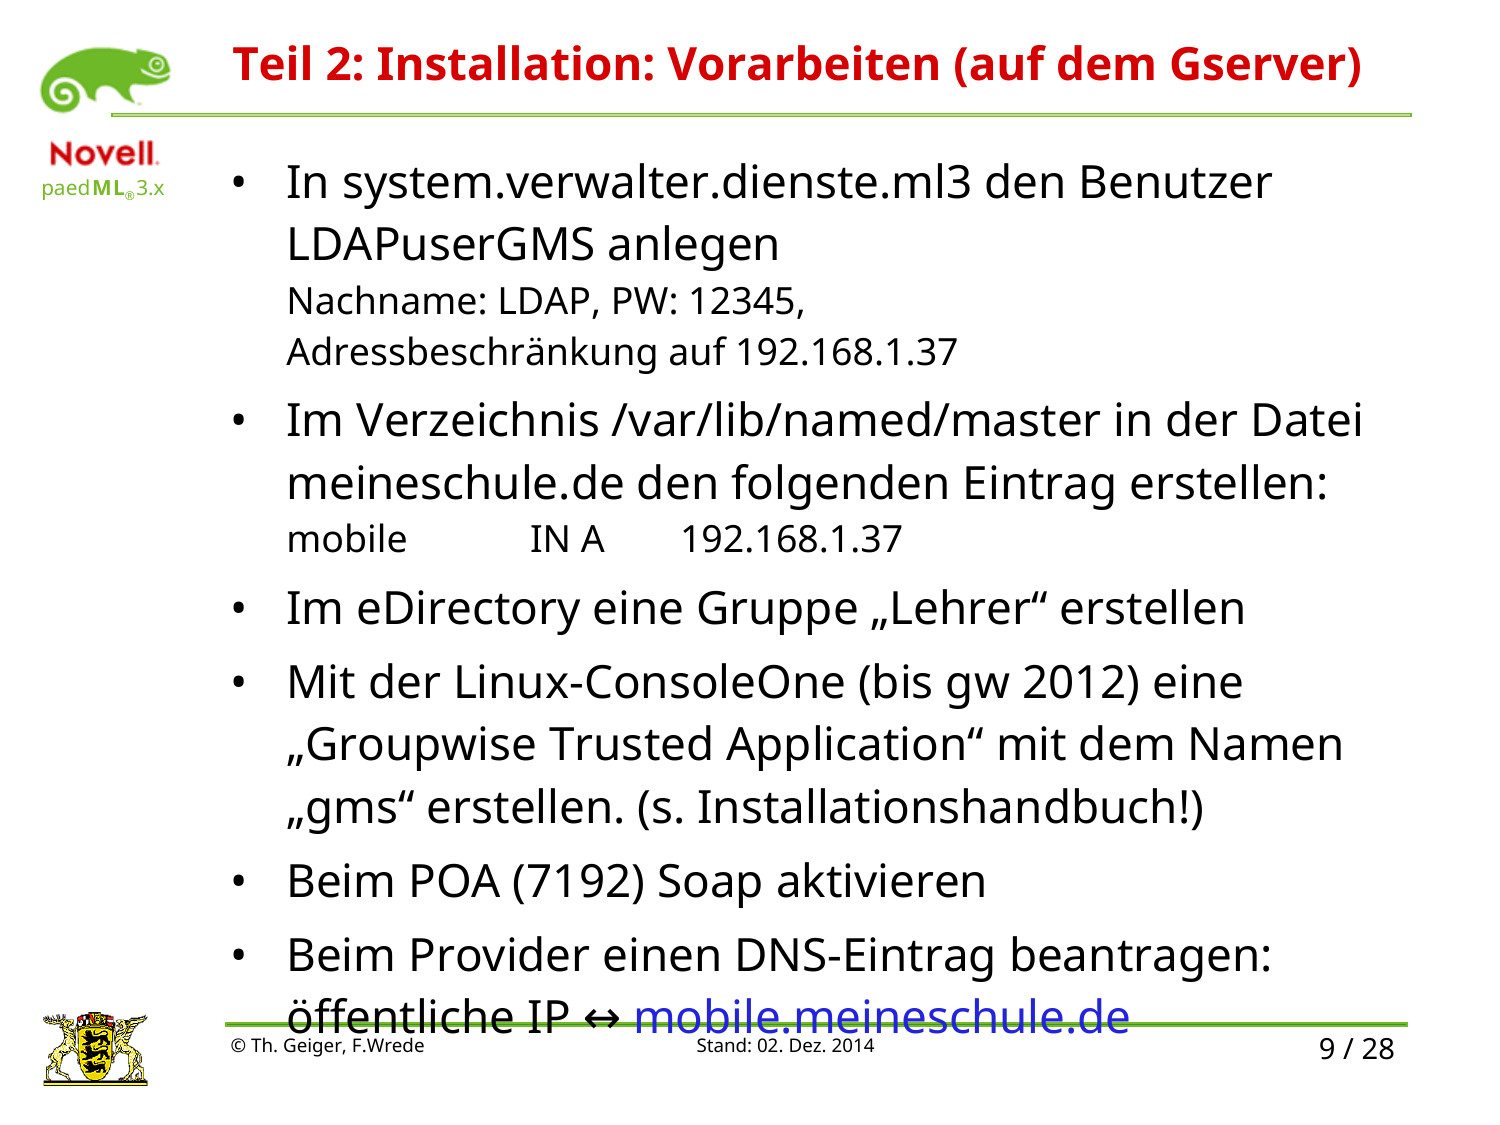

# Teil 2: Installation: Vorarbeiten (auf dem Gserver)
In system.verwalter.dienste.ml3 den Benutzer LDAPuserGMS anlegen
Nachname: LDAP, PW: 12345,
Adressbeschränkung auf 192.168.1.37
Im Verzeichnis /var/lib/named/master in der Datei meineschule.de den folgenden Eintrag erstellen:
mobile	IN A 	192.168.1.37
Im eDirectory eine Gruppe „Lehrer“ erstellen
Mit der Linux-ConsoleOne (bis gw 2012) eine „Groupwise Trusted Application“ mit dem Namen „gms“ erstellen. (s. Installationshandbuch!)
Beim POA (7192) Soap aktivieren
Beim Provider einen DNS-Eintrag beantragen:
öffentliche IP ↔ mobile.meineschule.de
9
© Th. Geiger, F.Wrede
02. Dez. 2014